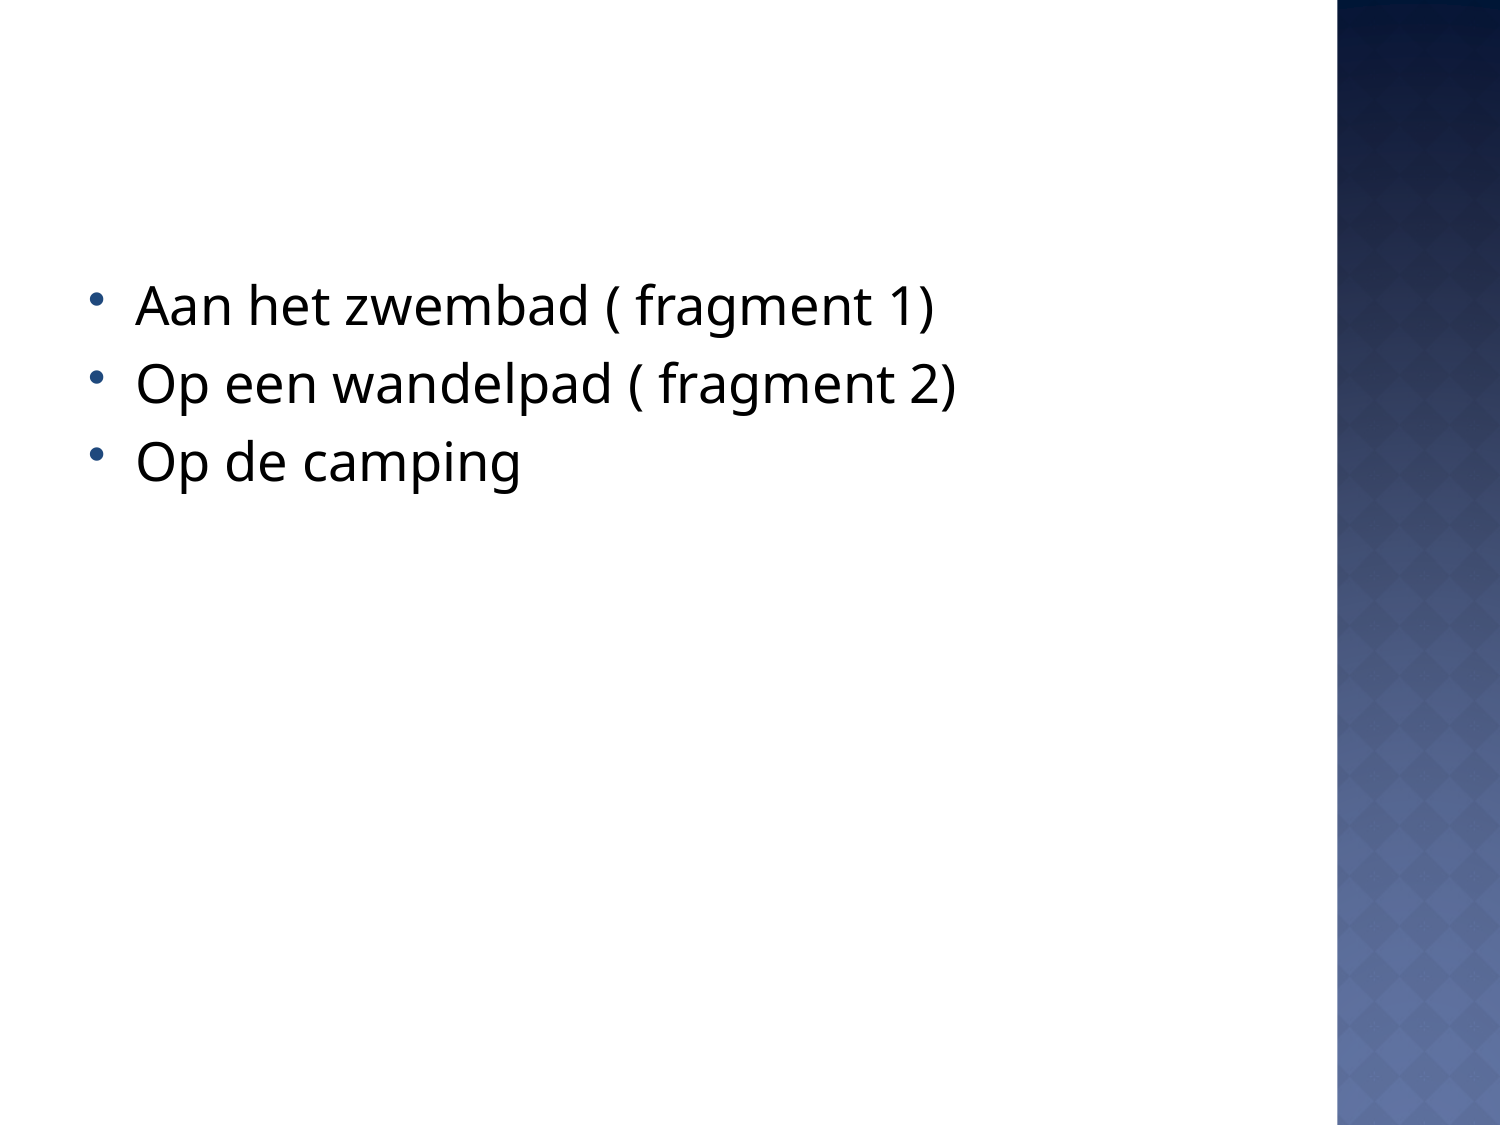

# Op welke verscheidene geografische plaatsen spelen deze fragmenten zich af?
Aan het zwembad ( fragment 1)
Op een wandelpad ( fragment 2)
Op de camping